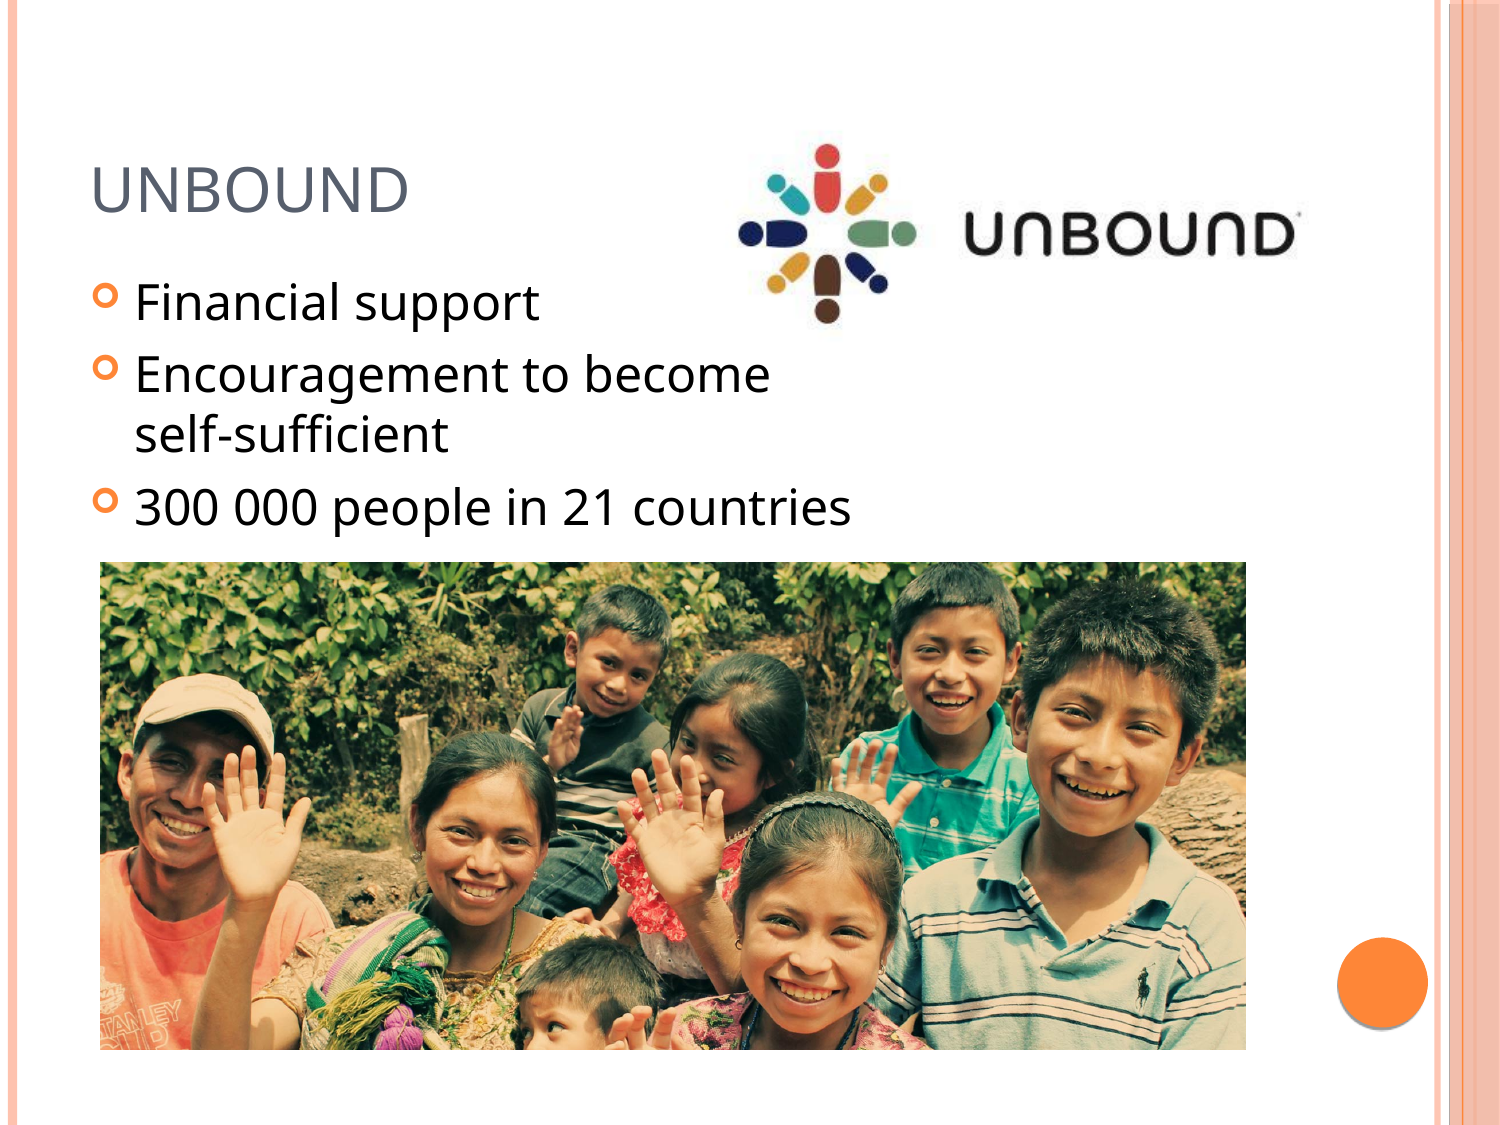

# unbound
Financial support
Encouragement to become
self-sufficient
300 000 people in 21 countries